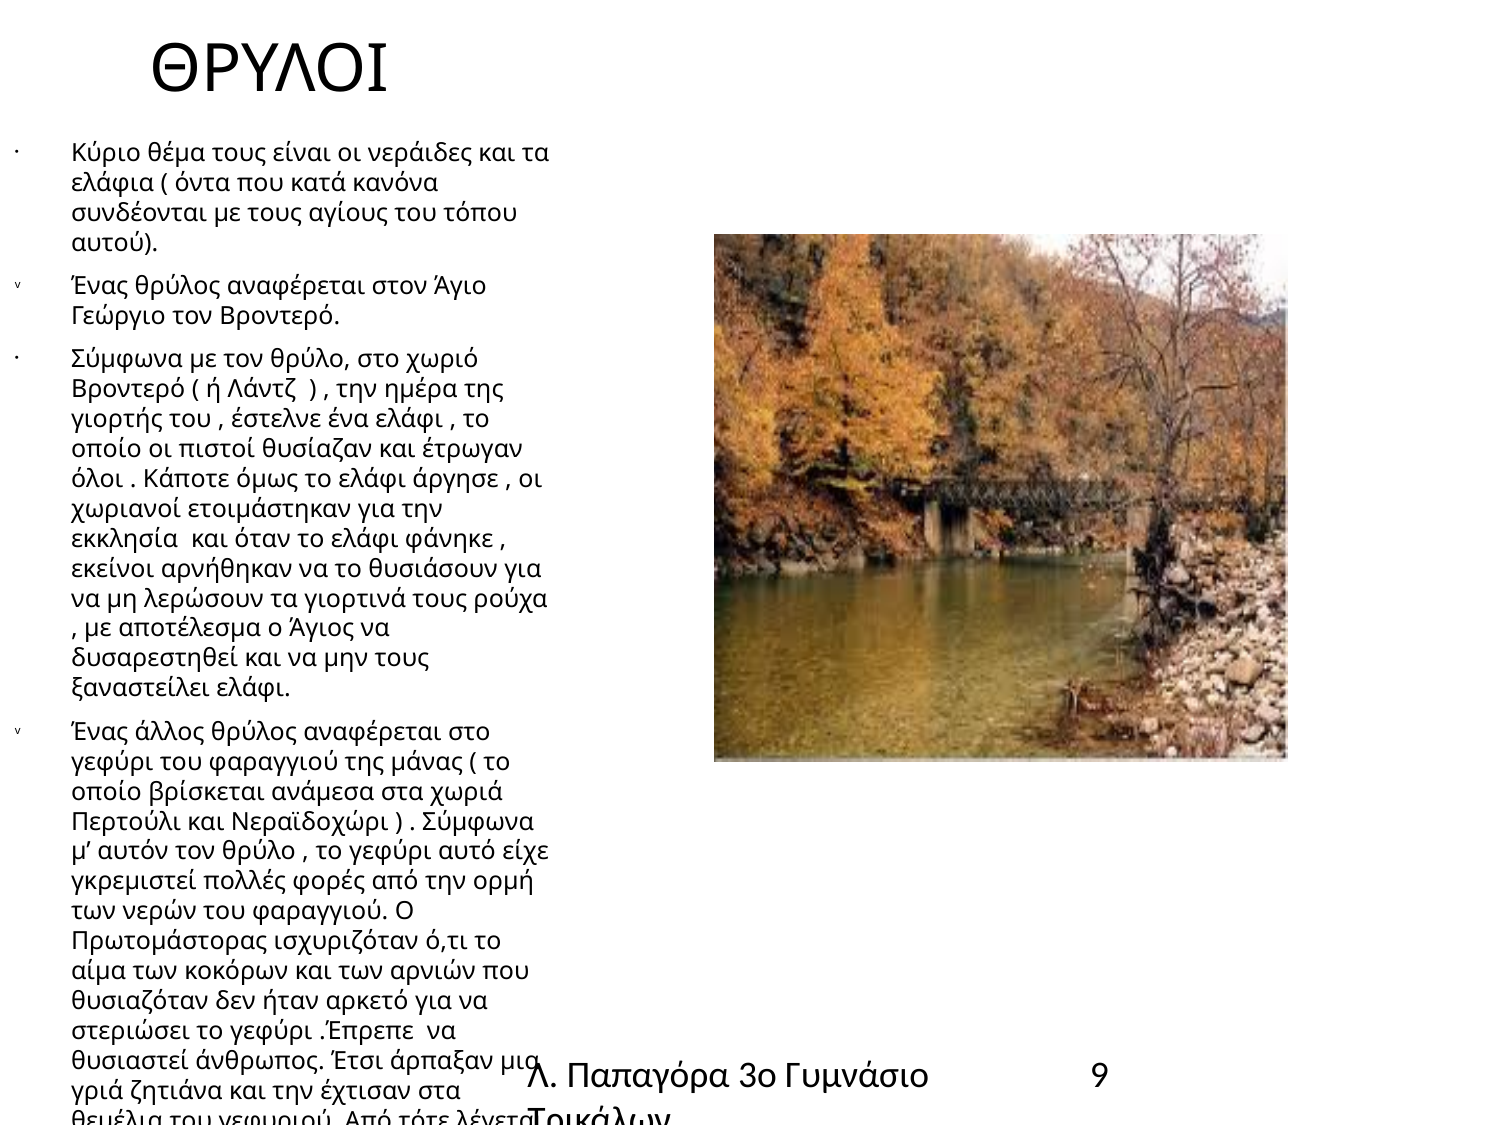

# ΘΡΥΛΟΙ
Κύριο θέμα τους είναι οι νεράιδες και τα ελάφια ( όντα που κατά κανόνα συνδέονται με τους αγίους του τόπου αυτού).
Ένας θρύλος αναφέρεται στον Άγιο Γεώργιο τον Βροντερό.
Σύμφωνα με τον θρύλο, στο χωριό Βροντερό ( ή Λάντζ ) , την ημέρα της γιορτής του , έστελνε ένα ελάφι , το οποίο οι πιστοί θυσίαζαν και έτρωγαν όλοι . Κάποτε όμως το ελάφι άργησε , οι χωριανοί ετοιμάστηκαν για την εκκλησία και όταν το ελάφι φάνηκε , εκείνοι αρνήθηκαν να το θυσιάσουν για να μη λερώσουν τα γιορτινά τους ρούχα , με αποτέλεσμα ο Άγιος να δυσαρεστηθεί και να μην τους ξαναστείλει ελάφι.
Ένας άλλος θρύλος αναφέρεται στο γεφύρι του φαραγγιού της μάνας ( το οποίο βρίσκεται ανάμεσα στα χωριά Περτούλι και Νεραϊδοχώρι ) . Σύμφωνα μ’ αυτόν τον θρύλο , το γεφύρι αυτό είχε γκρεμιστεί πολλές φορές από την ορμή των νερών του φαραγγιού. Ο Πρωτομάστορας ισχυριζόταν ό,τι το αίμα των κοκόρων και των αρνιών που θυσιαζόταν δεν ήταν αρκετό για να στεριώσει το γεφύρι .Έπρεπε να θυσιαστεί άνθρωπος. Έτσι άρπαξαν μια γριά ζητιάνα και την έχτισαν στα θεμέλια του γεφυριού. Από τότε λέγεται < Το Γεφύρι της Γριάς > και ο διαβάτης που περνάει από κει ακούει το θρήνο της ή τη βλέπει να κάθεται στο γεφύρι .
Λ. Παπαγόρα 3ο Γυμνάσιο Τρικάλων